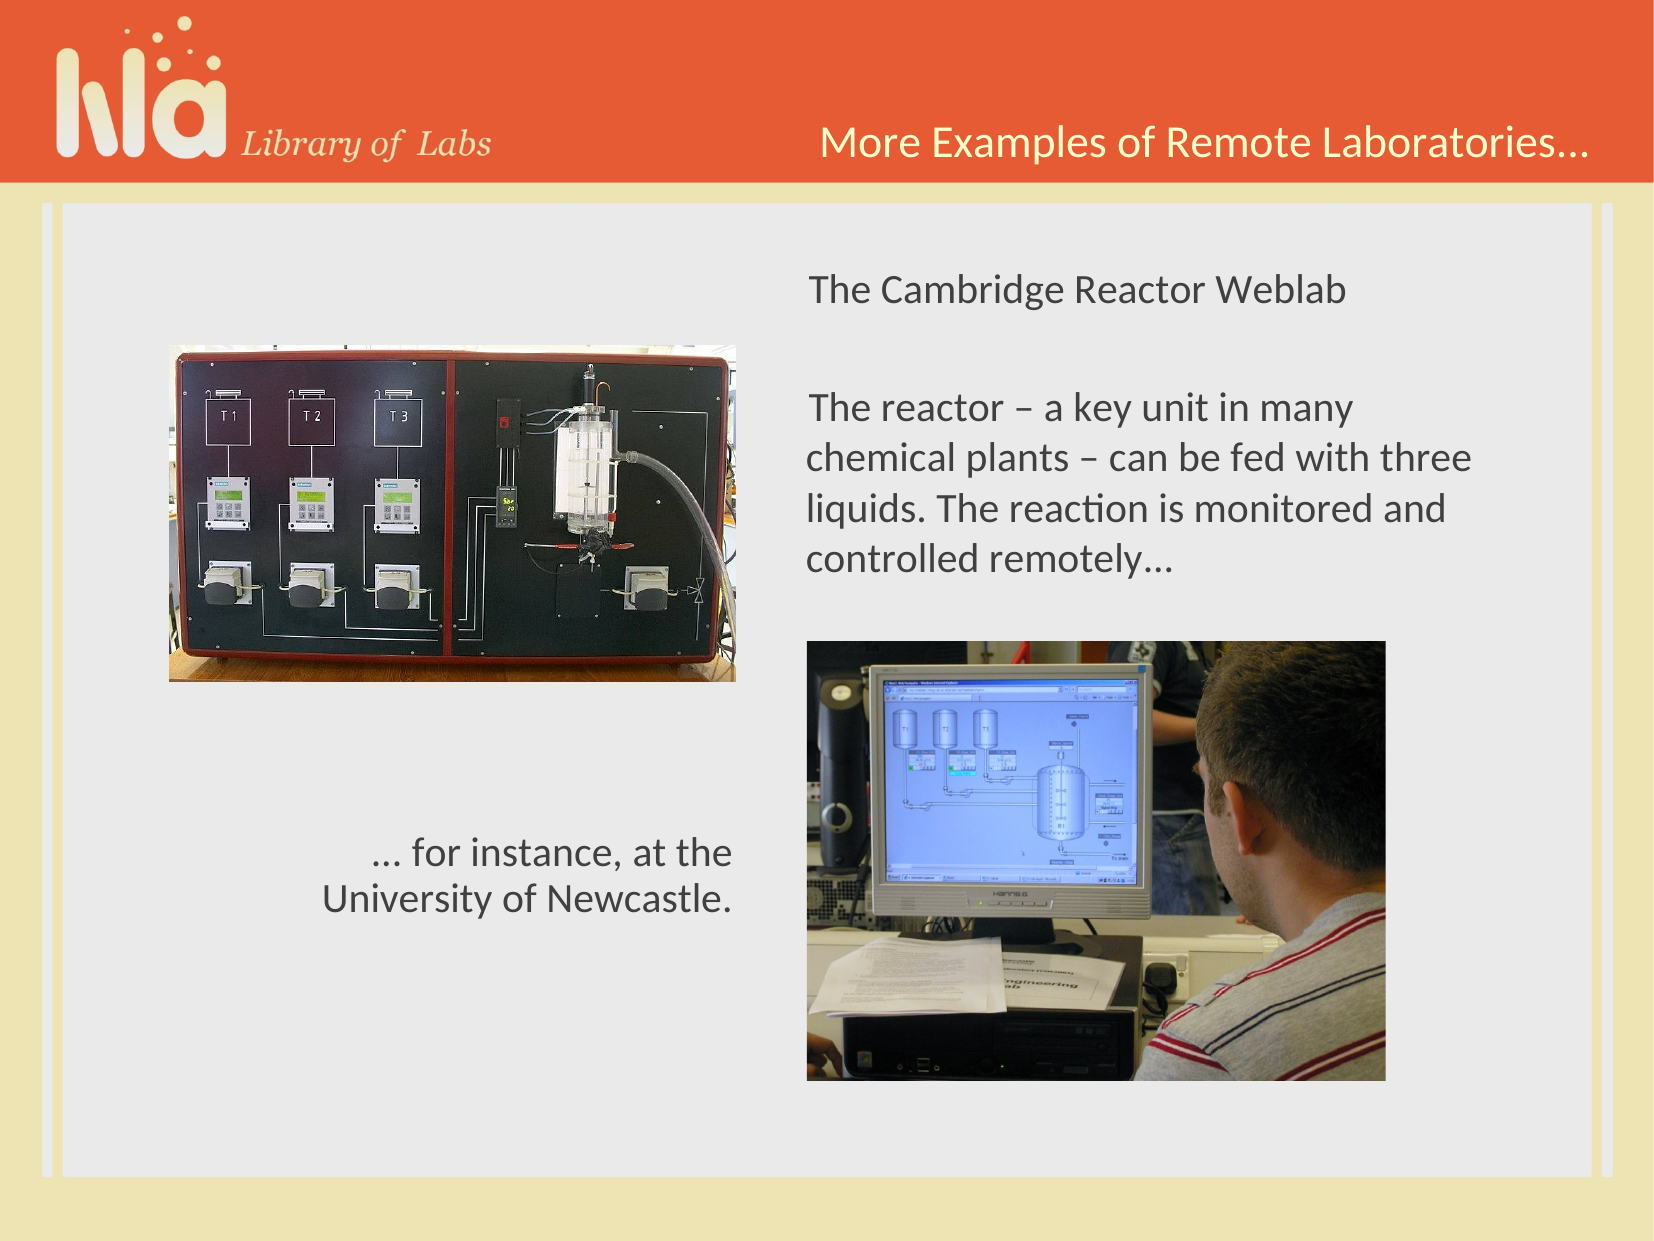

# More Examples of Remote Laboratories...
The Cambridge Reactor Weblab
The reactor – a key unit in many chemical plants – can be fed with three liquids. The reaction is monitored and controlled remotely...
... for instance, at the University of Newcastle.